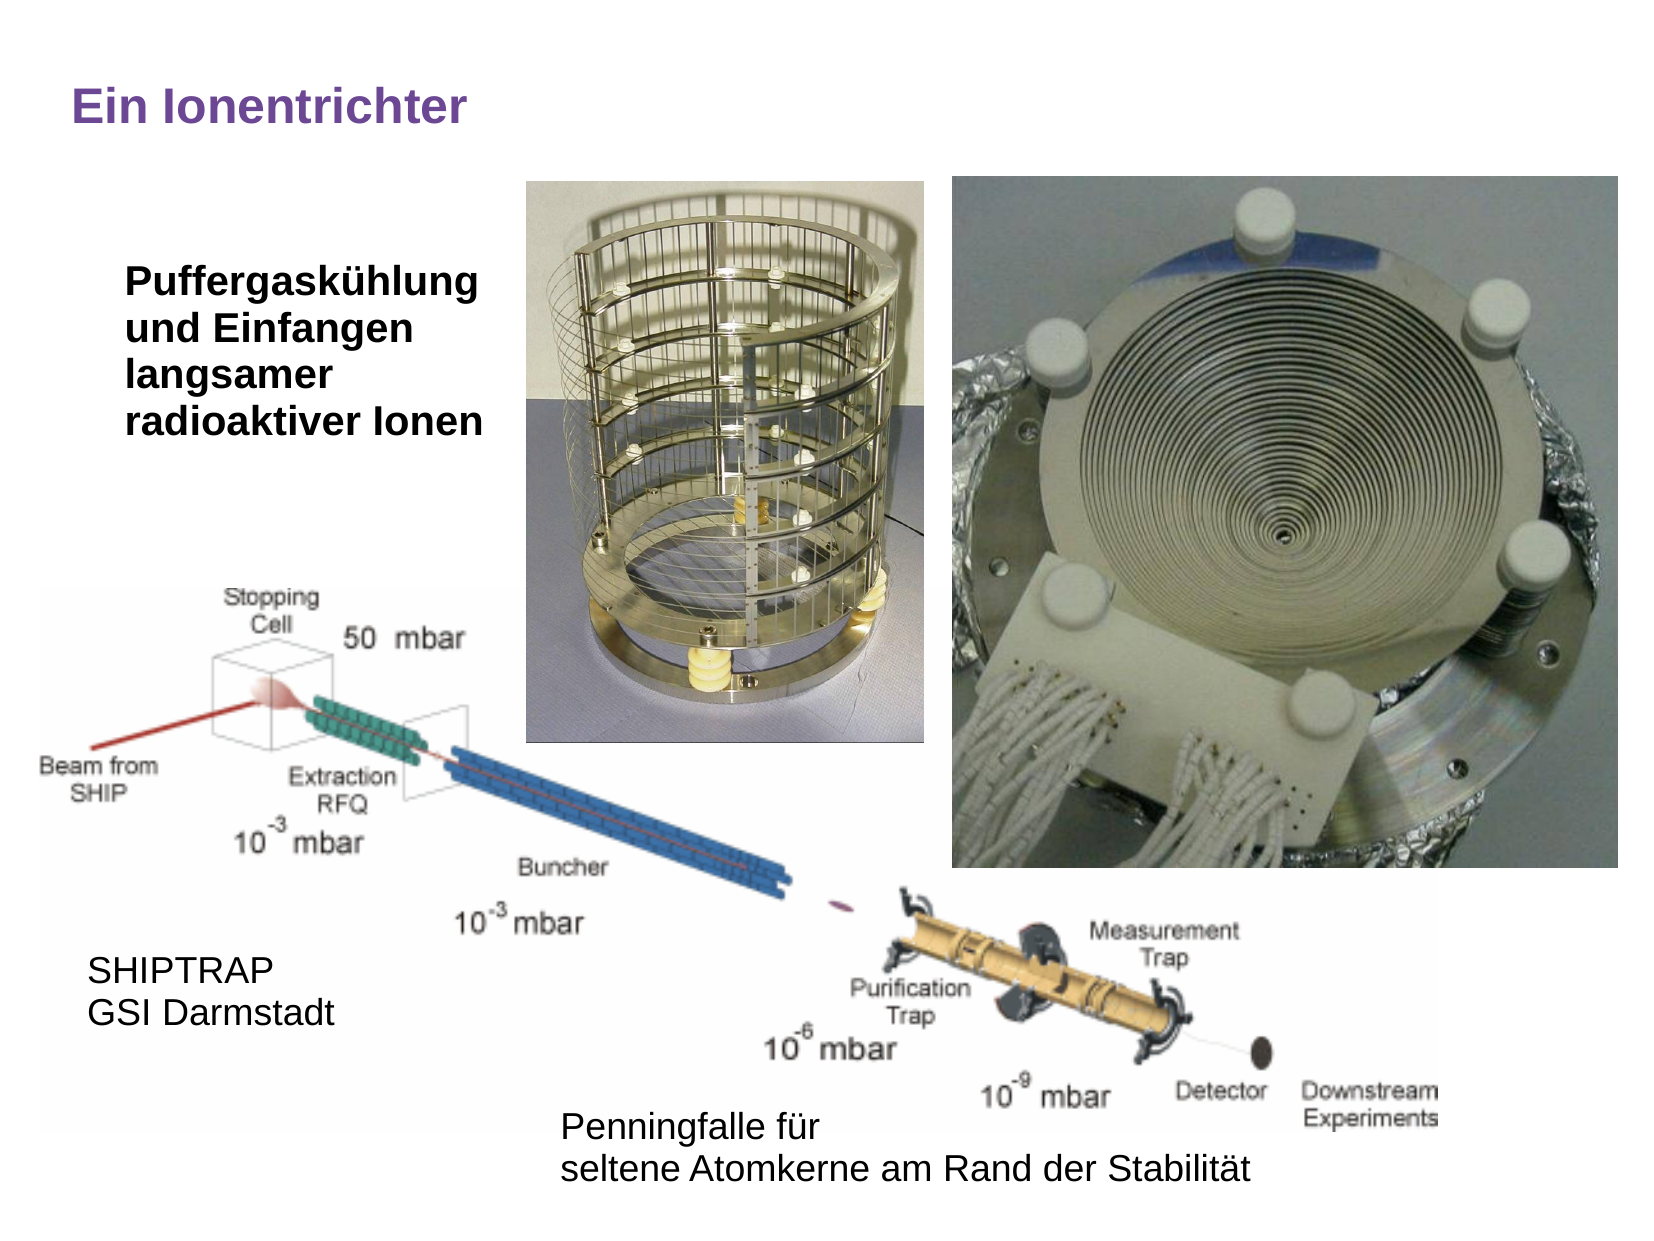

Ein Ionentrichter
Puffergaskühlung
und Einfangen
langsamer
radioaktiver Ionen
SHIPTRAP
GSI Darmstadt
Penningfalle für
seltene Atomkerne am Rand der Stabilität